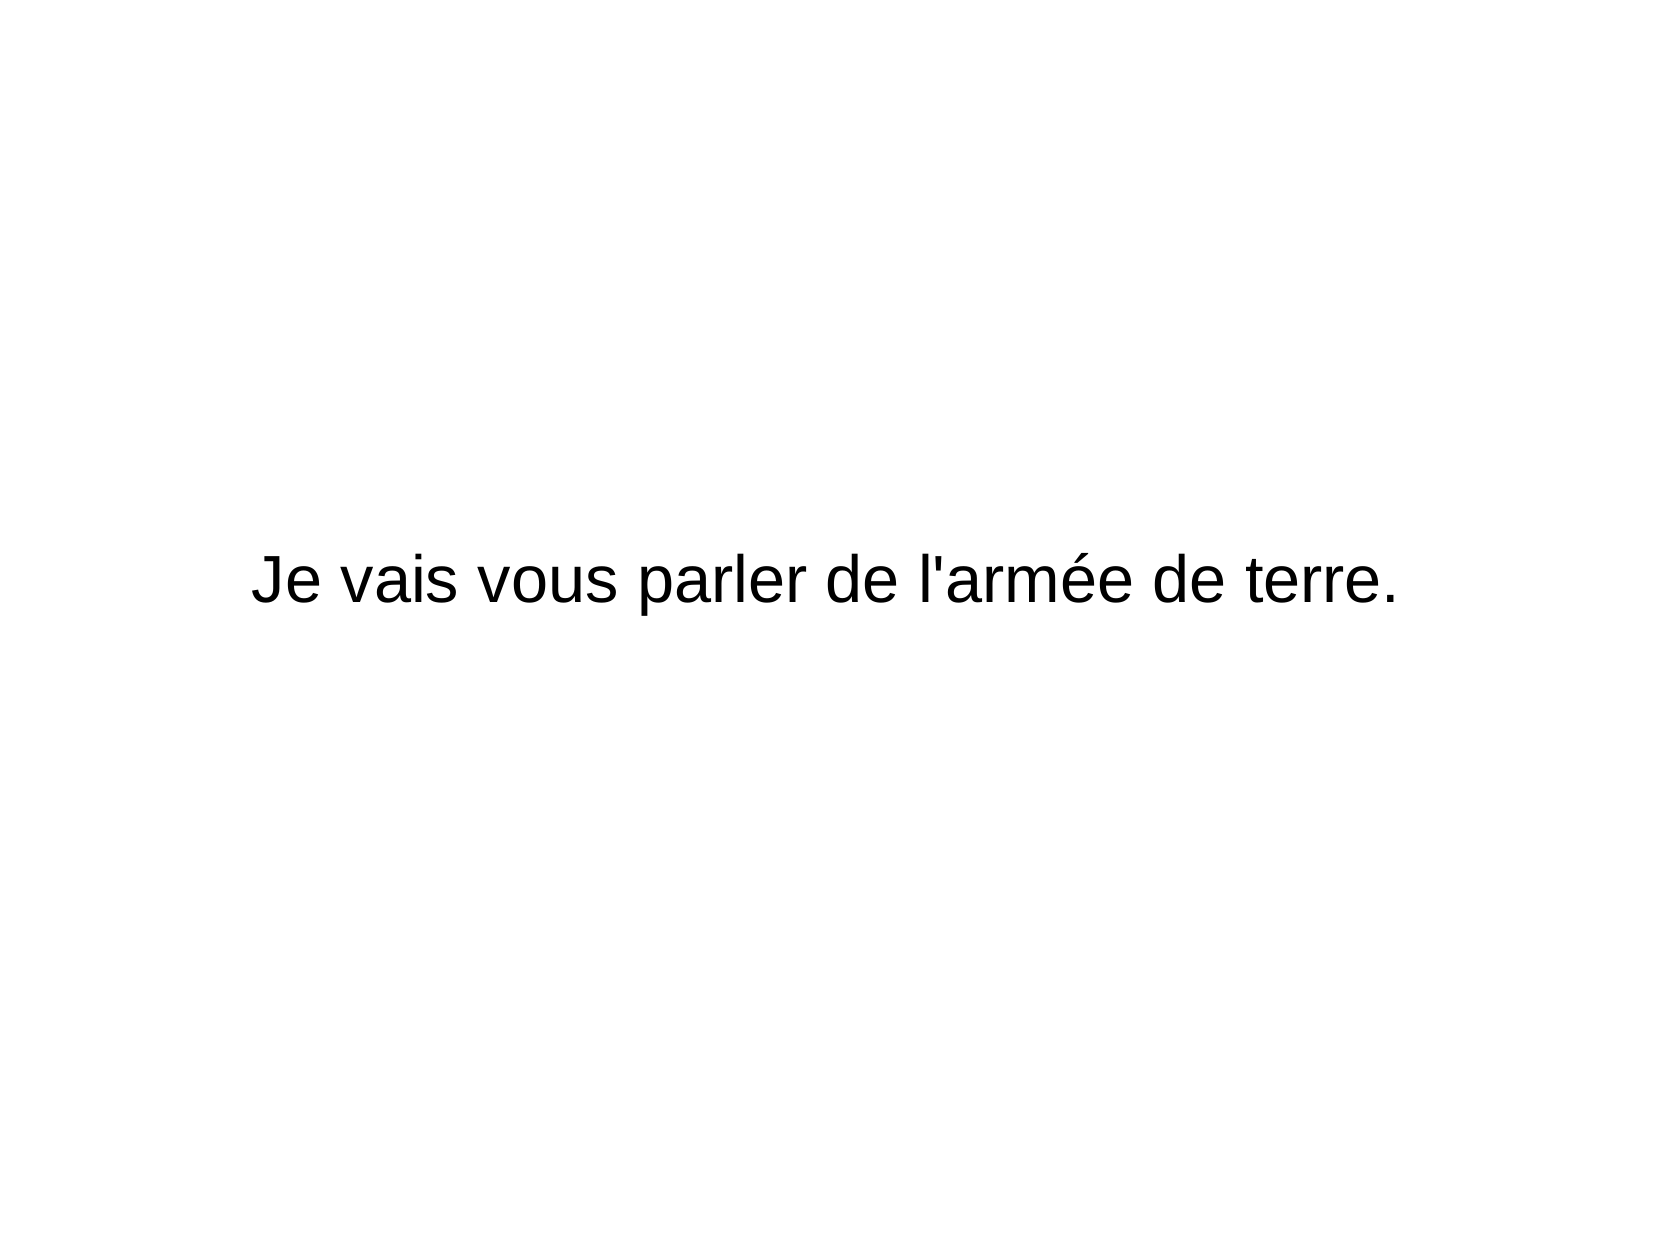

# Je vais vous parler de l'armée de terre.